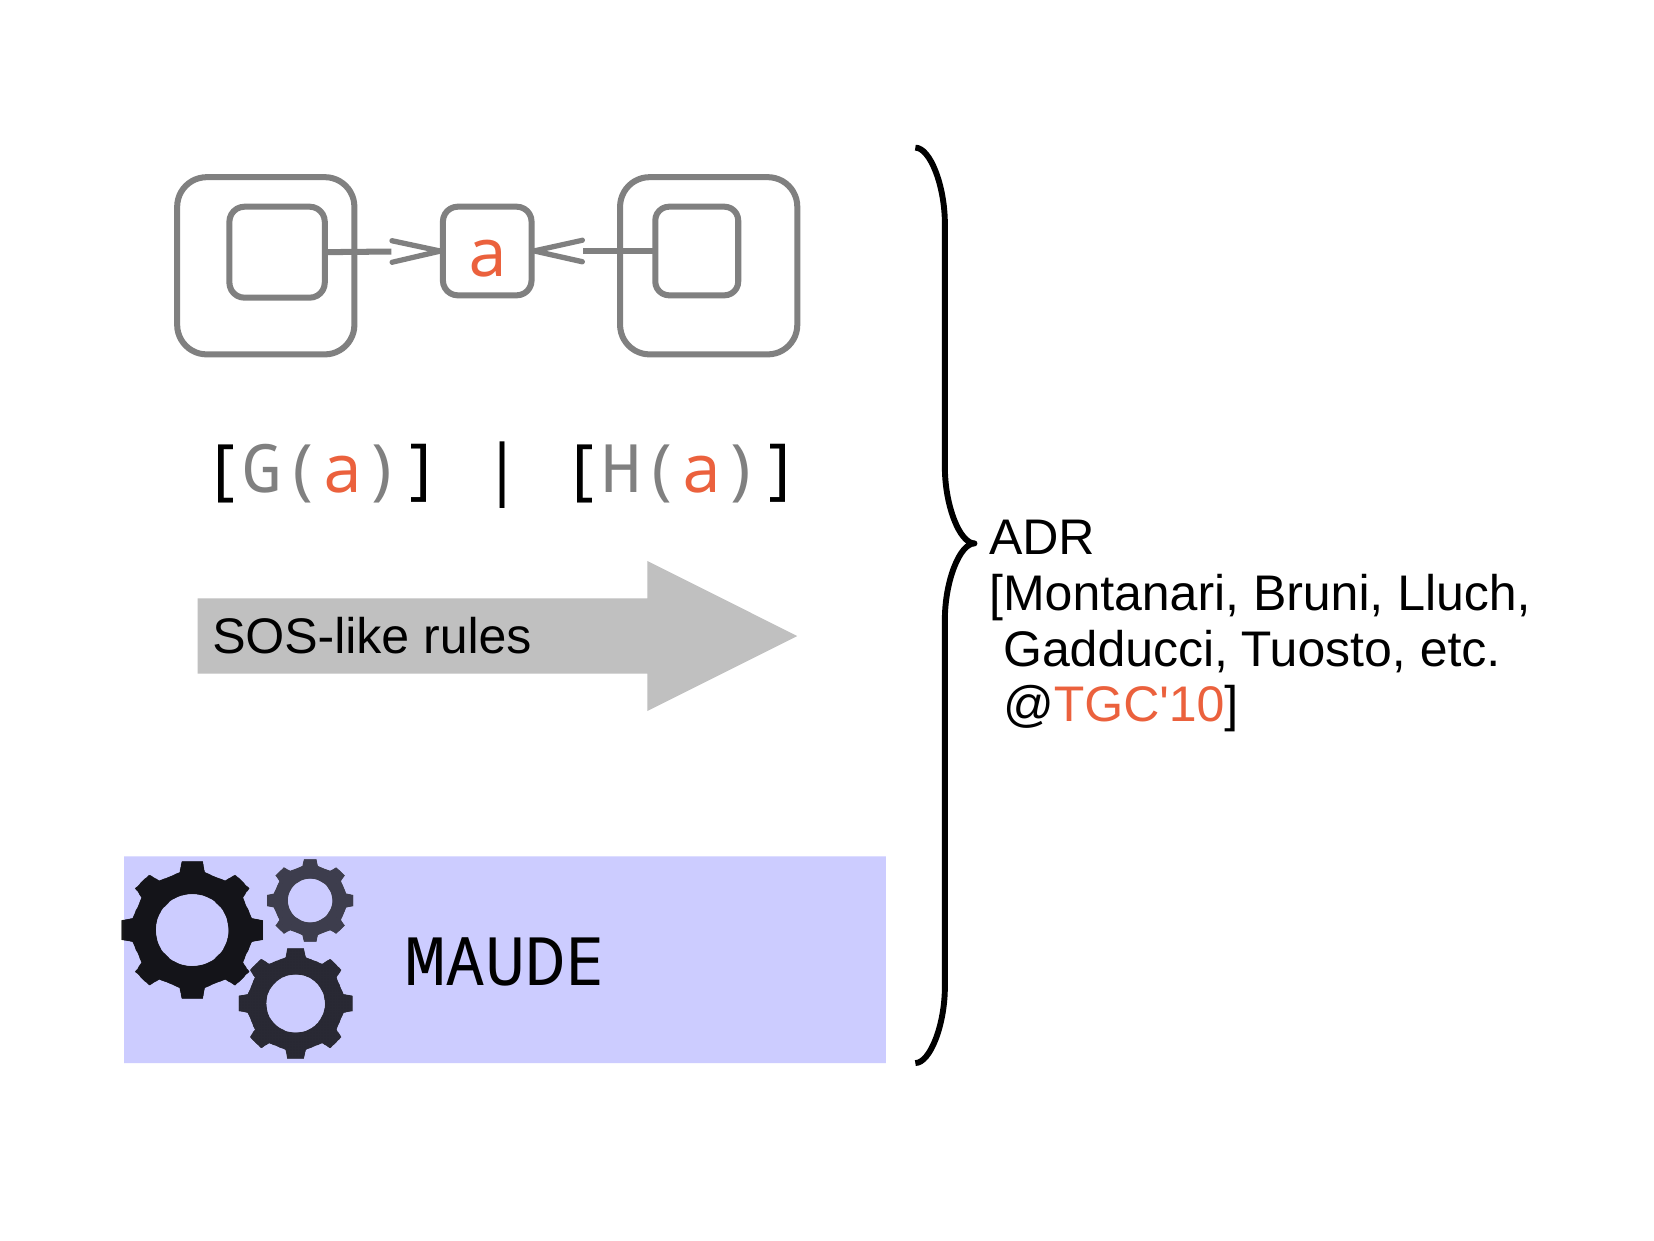

a
[G(a)] | [H(a)]
ADR
[Montanari, Bruni, Lluch,
 Gadducci, Tuosto, etc.
 @TGC'10]
SOS-like rules
MAUDE